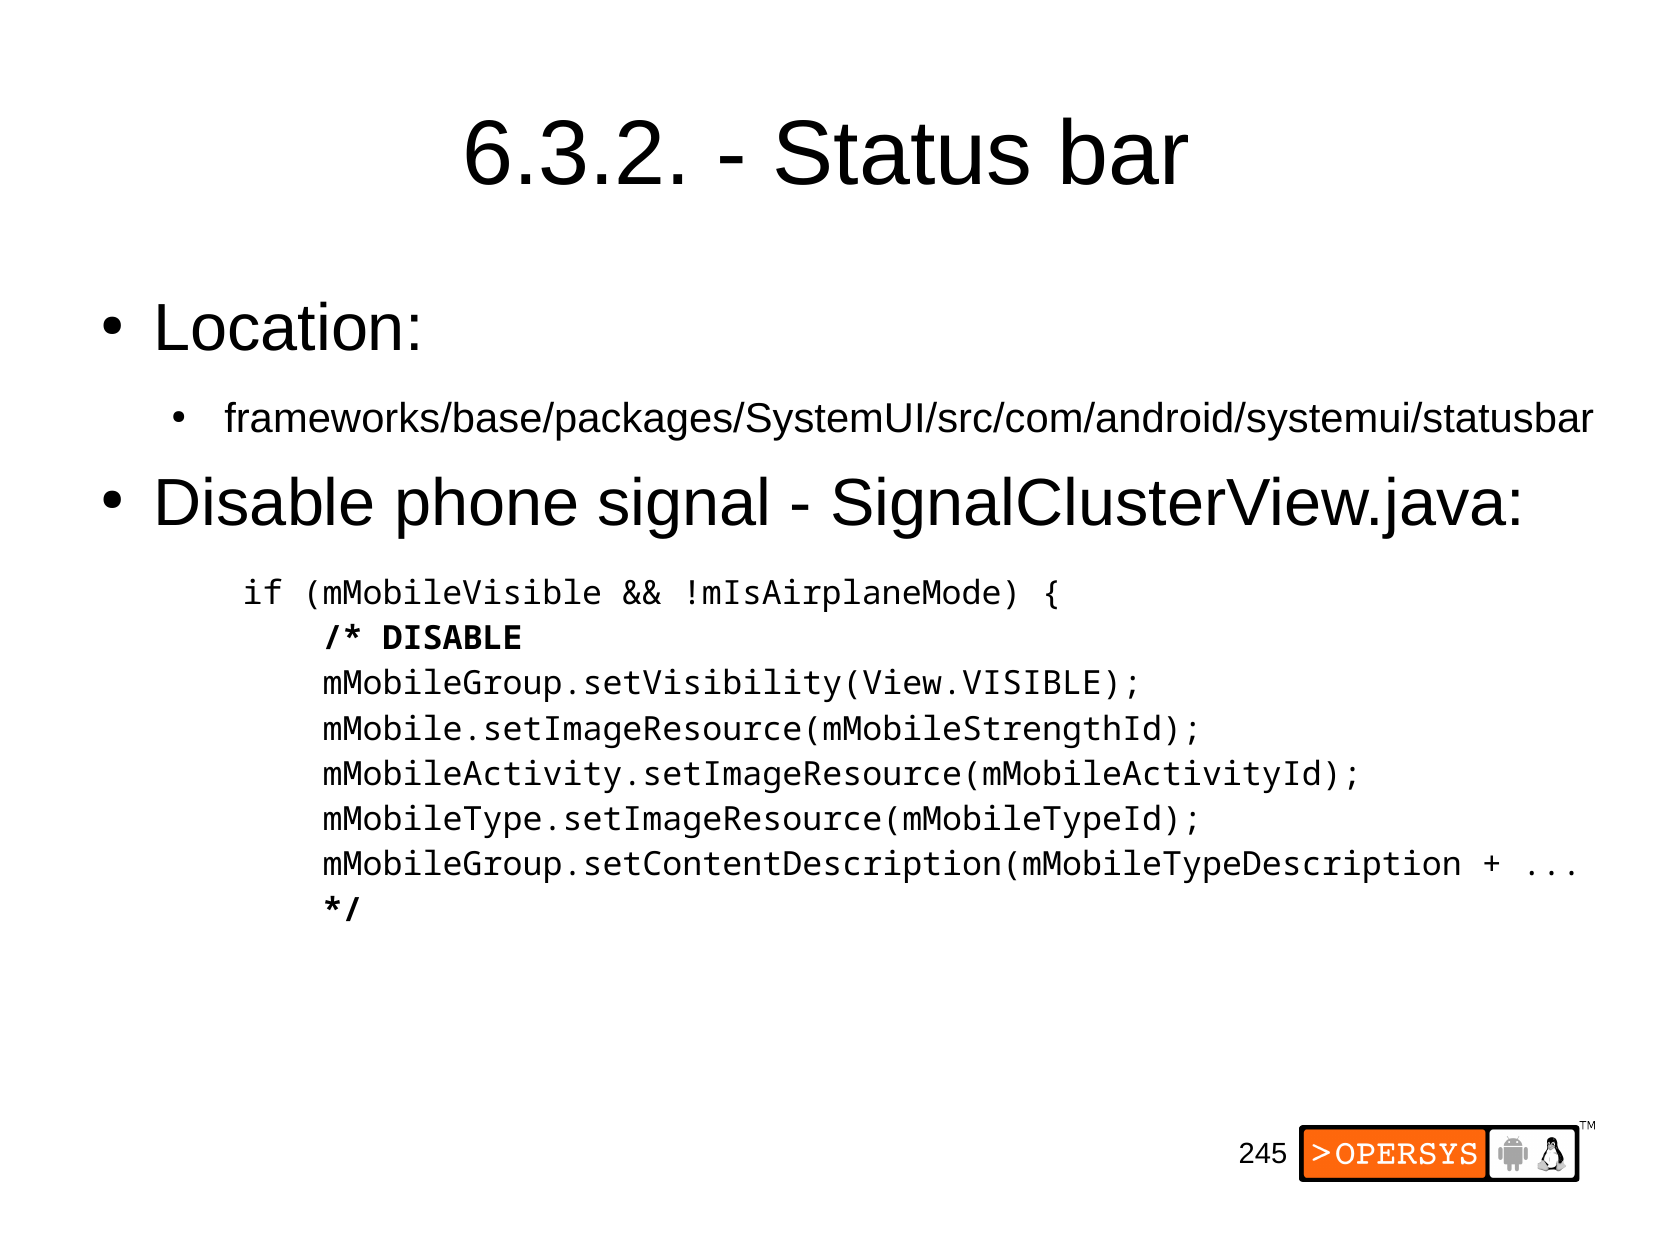

# 6.3.2. - Status bar
Location:
frameworks/base/packages/SystemUI/src/com/android/systemui/statusbar
Disable phone signal - SignalClusterView.java:
 if (mMobileVisible && !mIsAirplaneMode) {
 /* DISABLE
 mMobileGroup.setVisibility(View.VISIBLE);
 mMobile.setImageResource(mMobileStrengthId);
 mMobileActivity.setImageResource(mMobileActivityId);
 mMobileType.setImageResource(mMobileTypeId);
 mMobileGroup.setContentDescription(mMobileTypeDescription + ...
 */